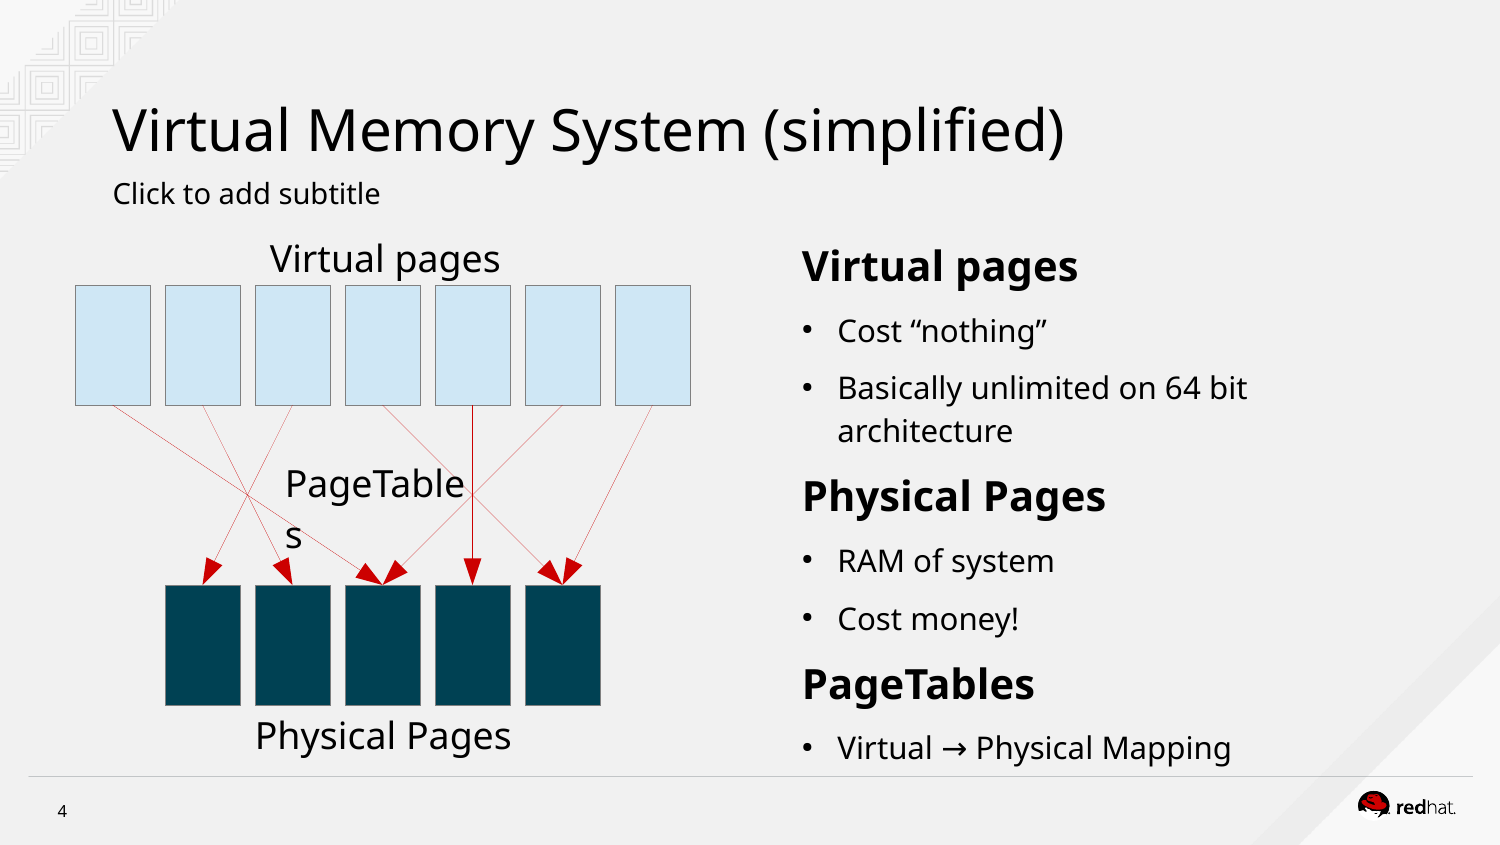

# Virtual Memory System (simplified)
Click to add subtitle
Virtual pages
Virtual pages
Cost “nothing”
Basically unlimited on 64 bit architecture
Physical Pages
RAM of system
Cost money!
PageTables
Virtual → Physical Mapping
PageTables
Physical Pages
4